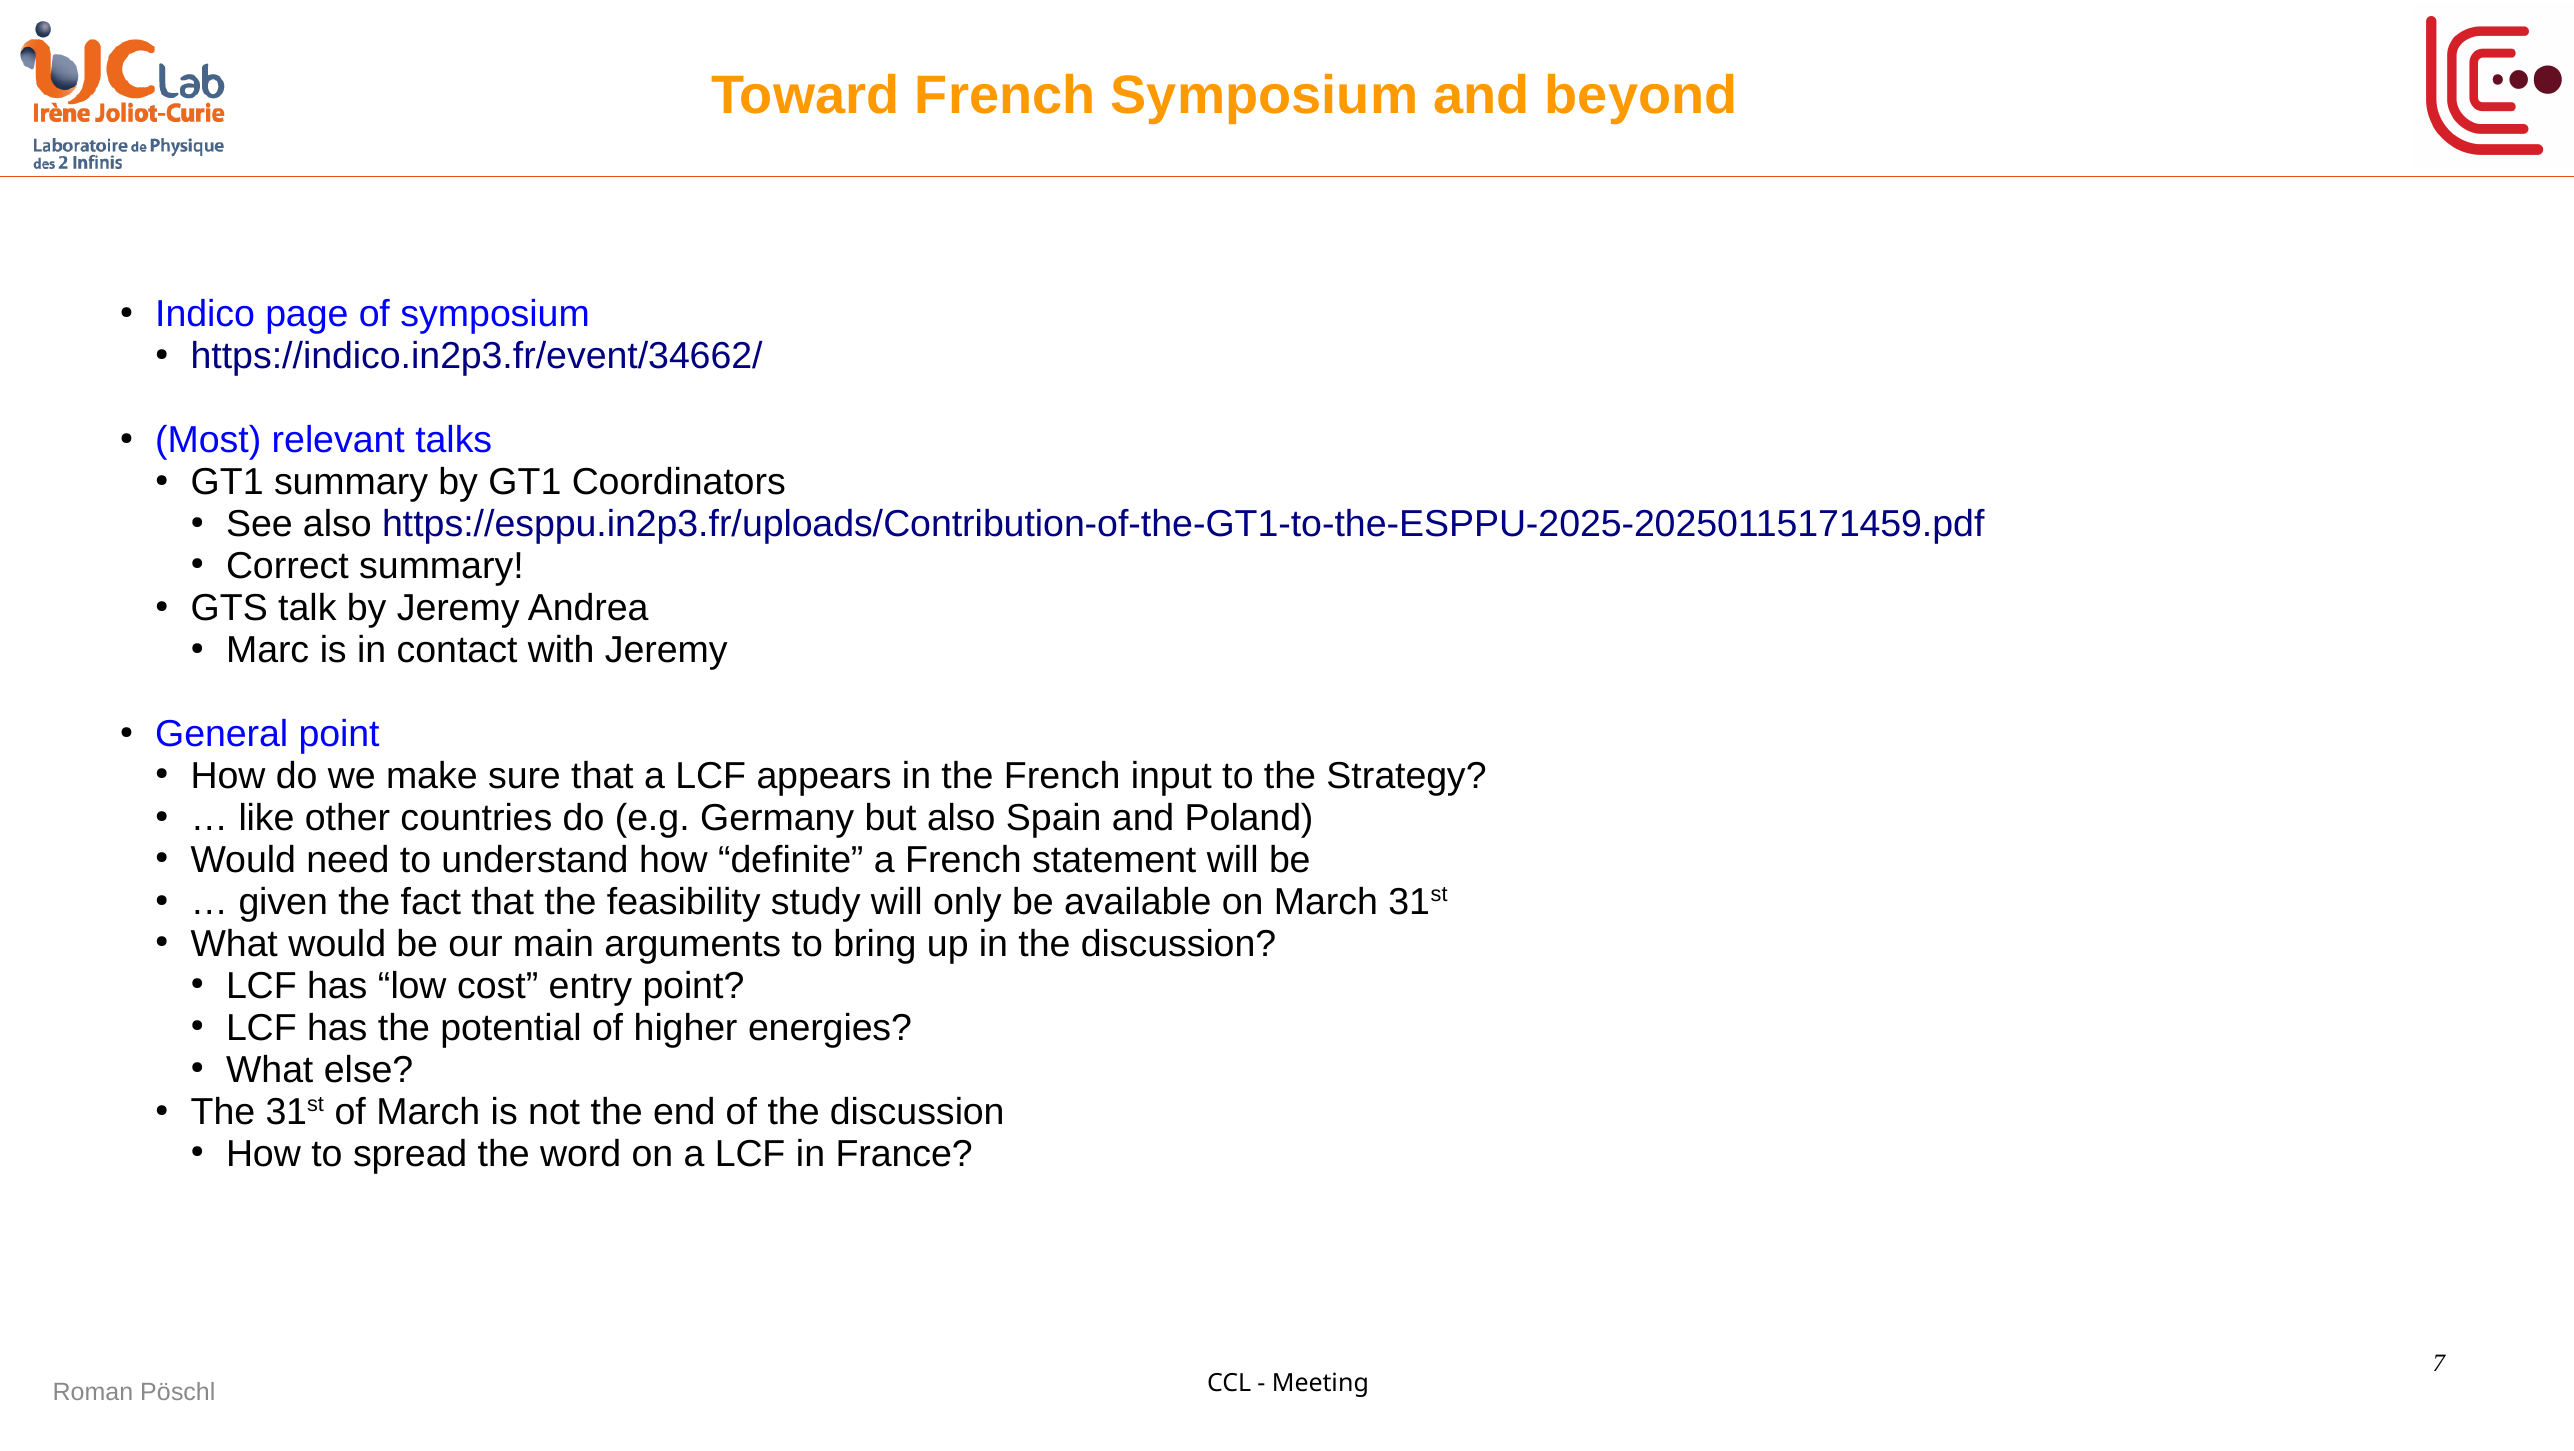

# Toward French Symposium and beyond
Indico page of symposium
https://indico.in2p3.fr/event/34662/
(Most) relevant talks
GT1 summary by GT1 Coordinators
See also https://esppu.in2p3.fr/uploads/Contribution-of-the-GT1-to-the-ESPPU-2025-20250115171459.pdf
Correct summary!
GTS talk by Jeremy Andrea
Marc is in contact with Jeremy
General point
How do we make sure that a LCF appears in the French input to the Strategy?
… like other countries do (e.g. Germany but also Spain and Poland)
Would need to understand how “definite” a French statement will be
… given the fact that the feasibility study will only be available on March 31st
What would be our main arguments to bring up in the discussion?
LCF has “low cost” entry point?
LCF has the potential of higher energies?
What else?
The 31st of March is not the end of the discussion
How to spread the word on a LCF in France?
7